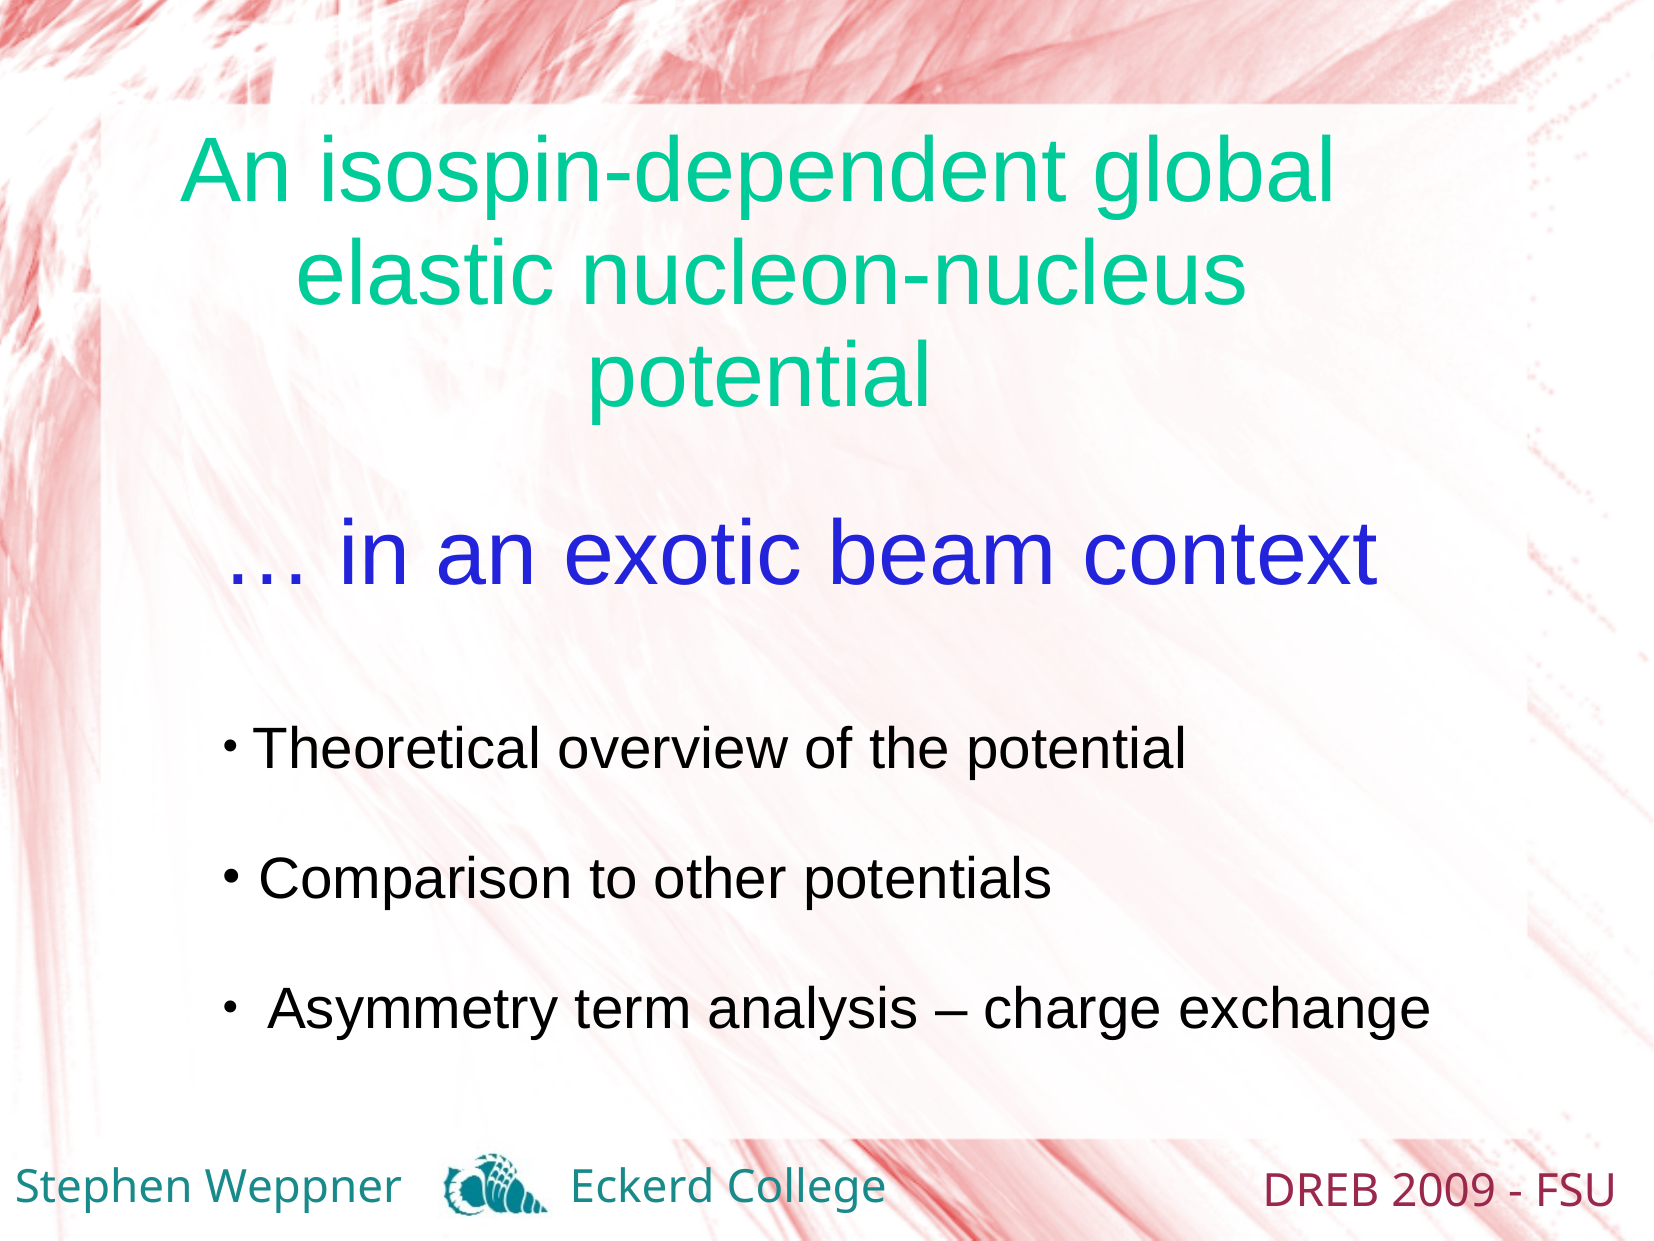

An isospin-dependent global
 elastic nucleon-nucleus potential
… in an exotic beam context
 Theoretical overview of the potential
 Comparison to other potentials
 Asymmetry term analysis – charge exchange
Stephen Weppner Eckerd College
DREB 2009 - FSU